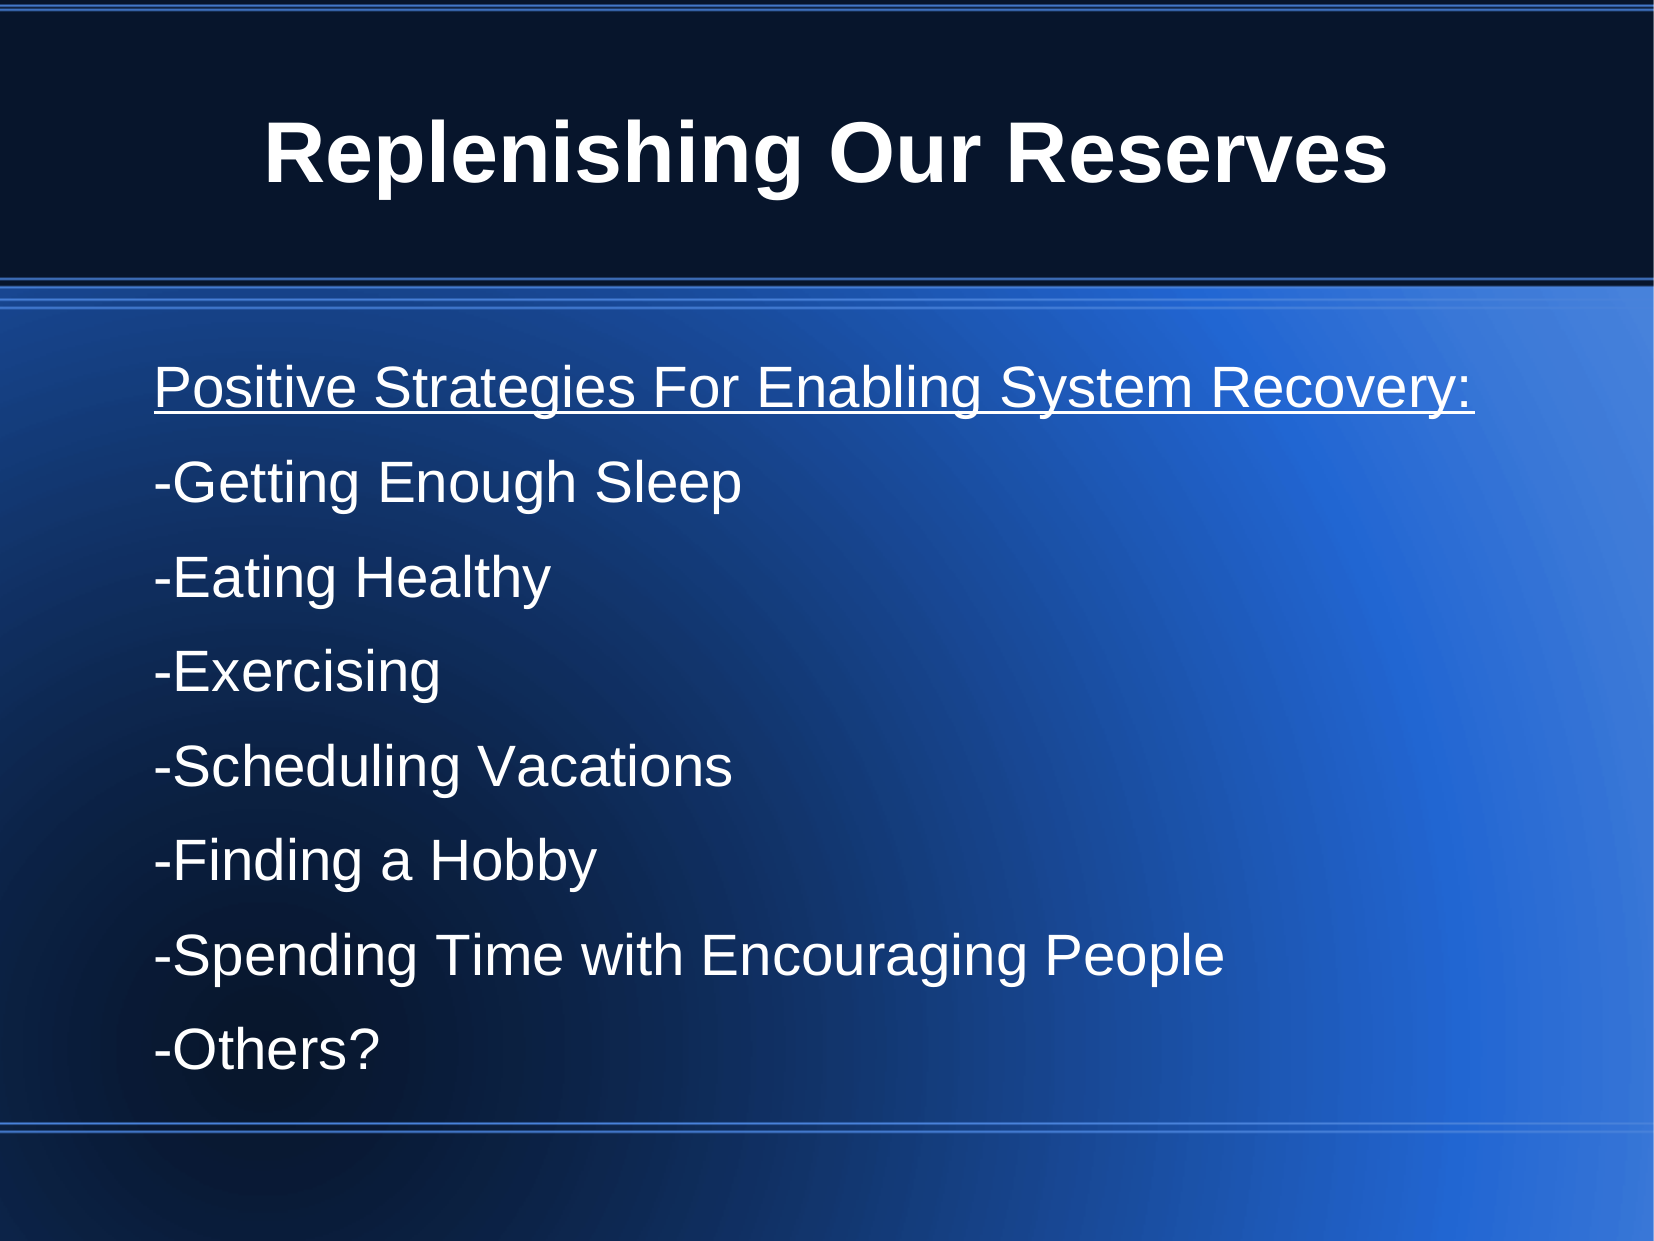

# Replenishing Our Reserves
Positive Strategies For Enabling System Recovery:
-Getting Enough Sleep
-Eating Healthy
-Exercising
-Scheduling Vacations
-Finding a Hobby
-Spending Time with Encouraging People
-Others?